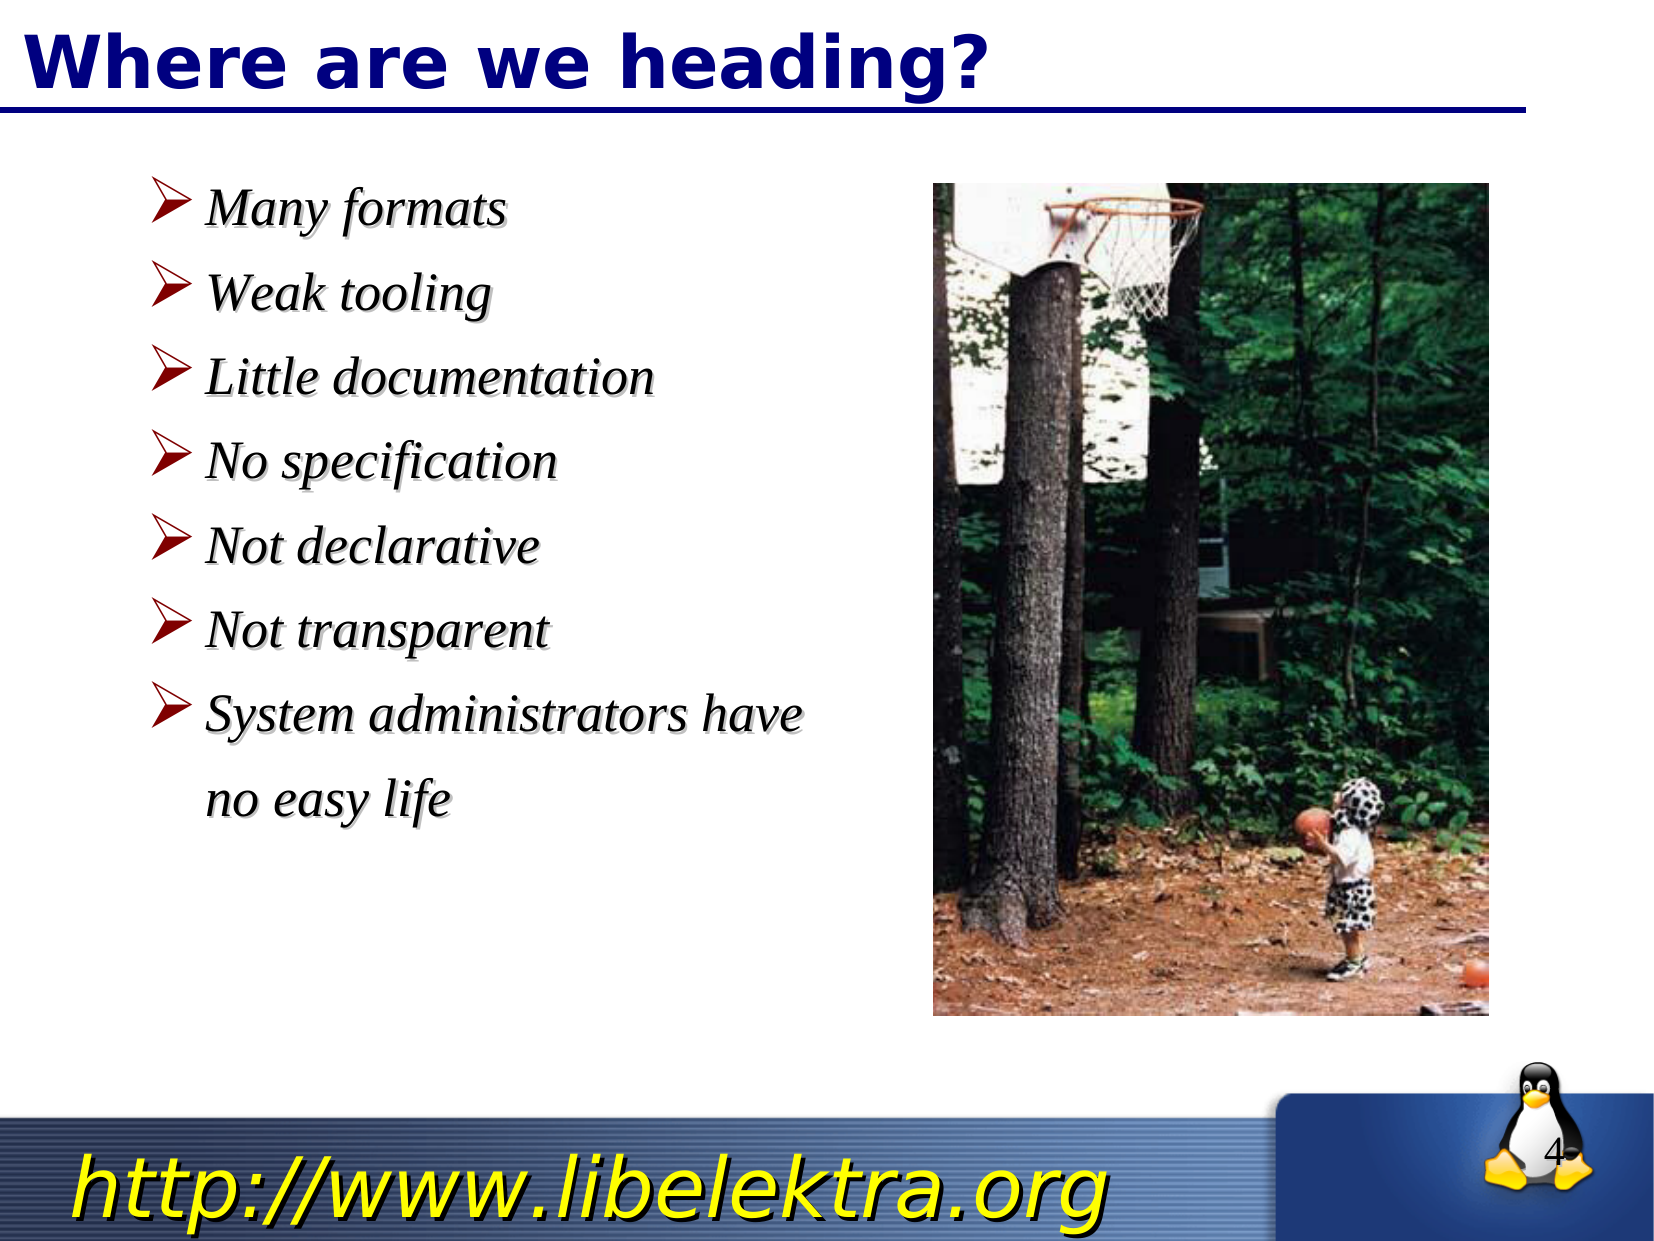

Where are we heading?
# Many formats
Weak tooling
Little documentation
No specification
Not declarative
Not transparent
System administrators have
no easy life